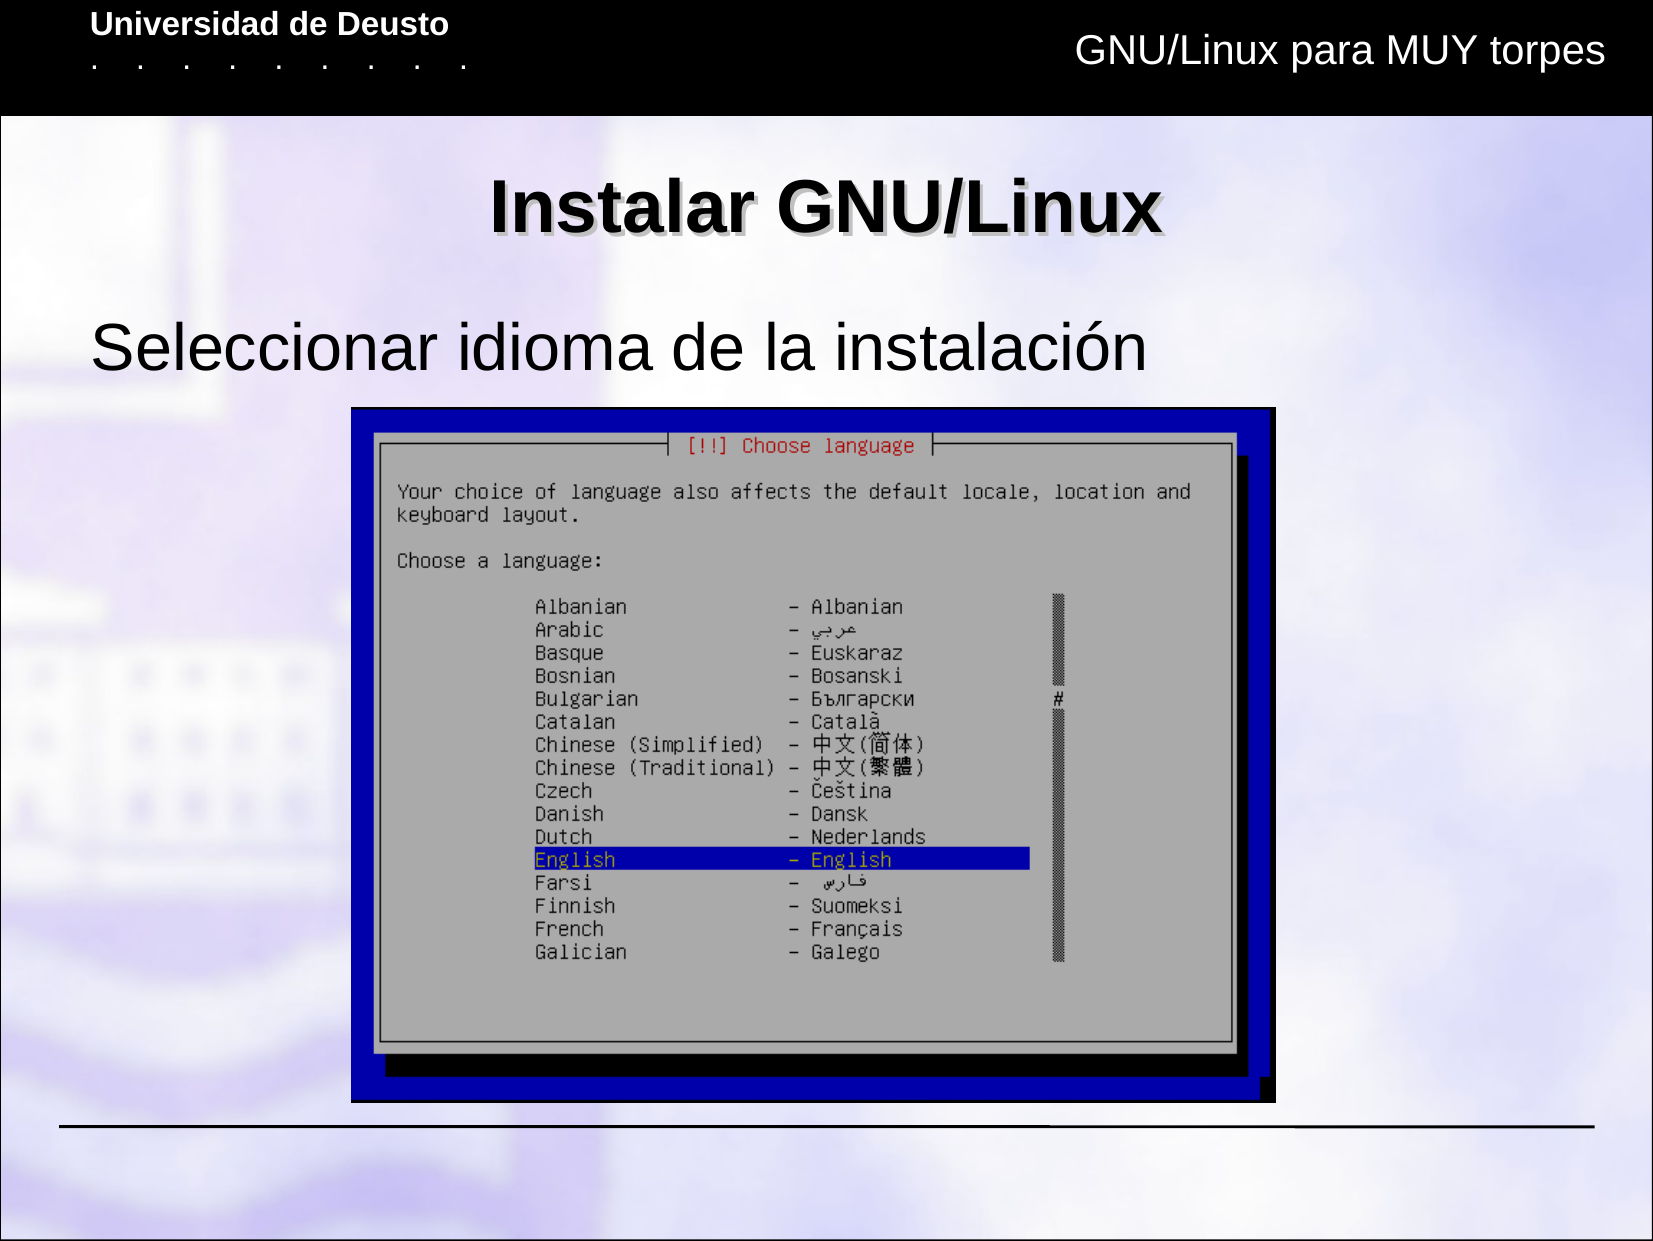

# Instalar GNU/Linux
Seleccionar idioma de la instalación